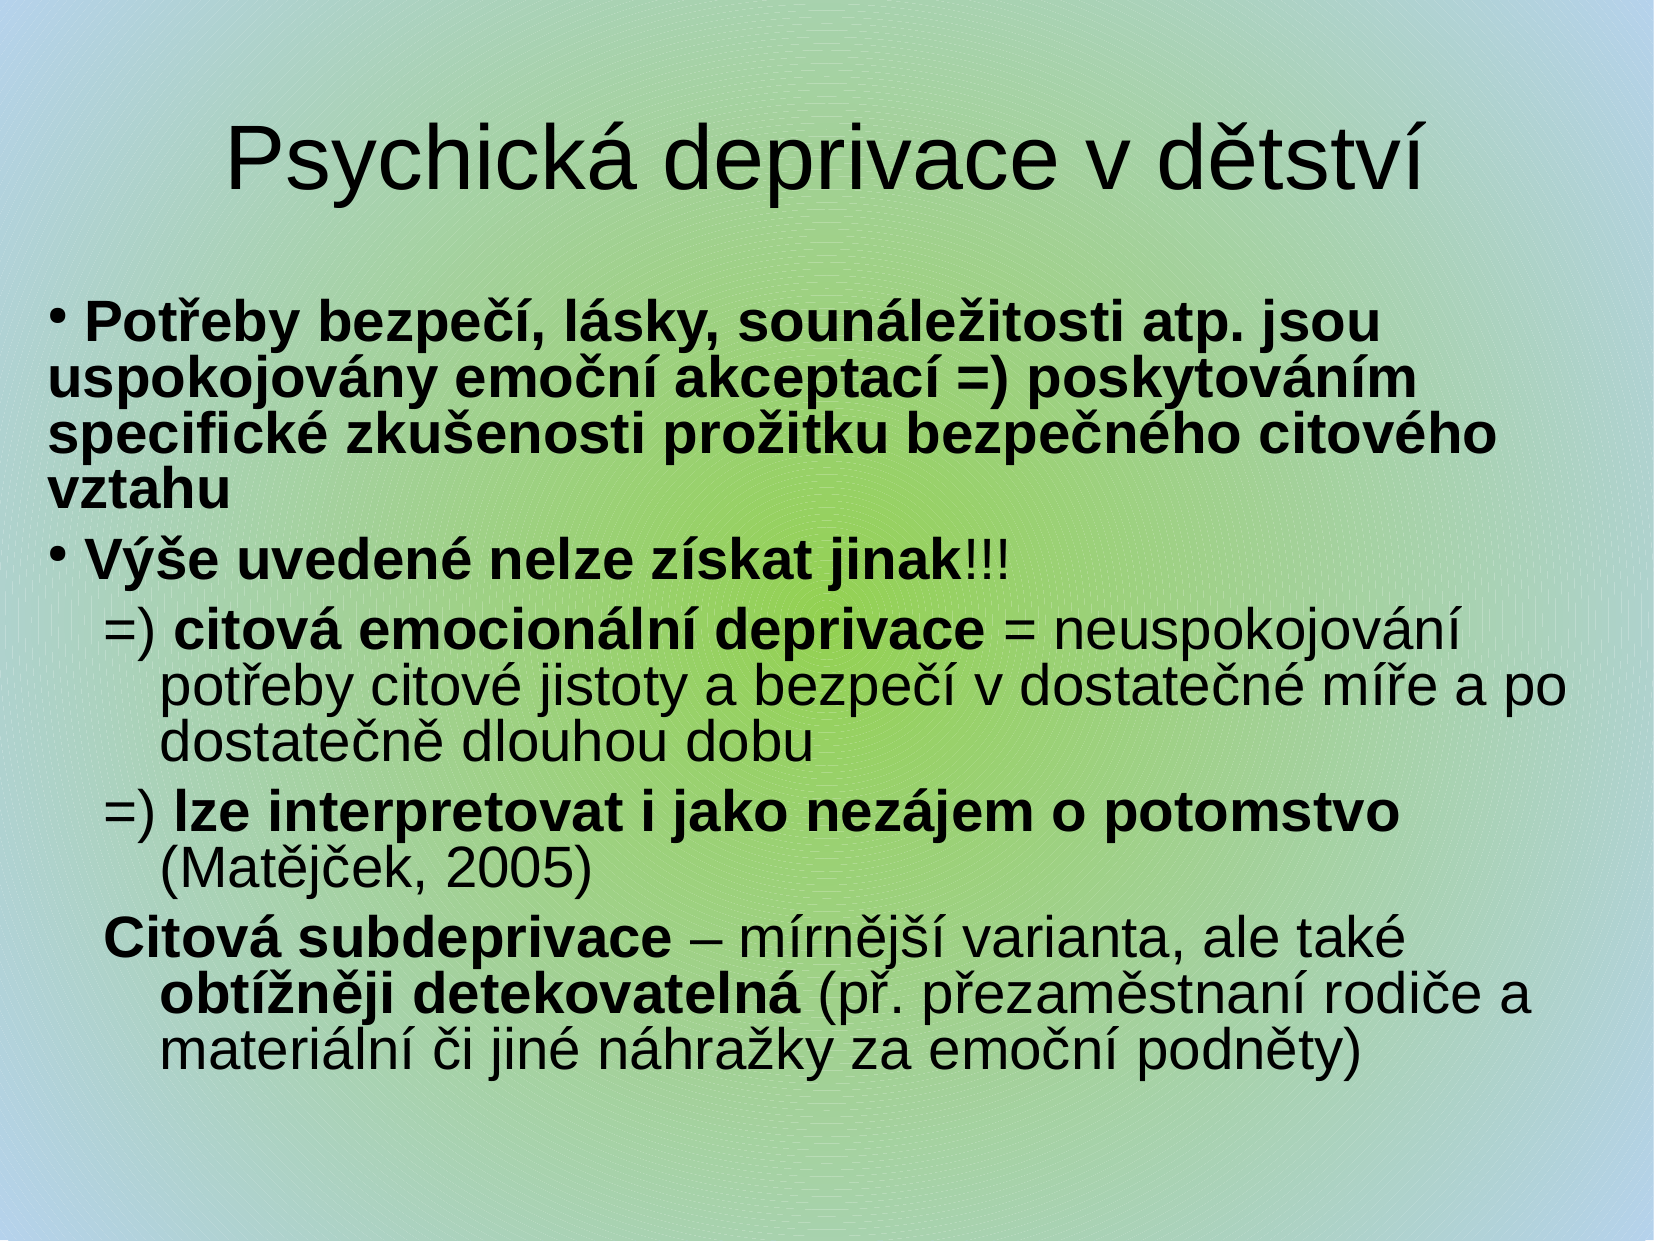

# Psychická deprivace v dětství
 Potřeby bezpečí, lásky, sounáležitosti atp. jsou uspokojovány emoční akceptací =) poskytováním specifické zkušenosti prožitku bezpečného citového vztahu
 Výše uvedené nelze získat jinak!!!
=) citová emocionální deprivace = neuspokojování potřeby citové jistoty a bezpečí v dostatečné míře a po dostatečně dlouhou dobu
=) lze interpretovat i jako nezájem o potomstvo (Matějček, 2005)
Citová subdeprivace – mírnější varianta, ale také obtížněji detekovatelná (př. přezaměstnaní rodiče a materiální či jiné náhražky za emoční podněty)